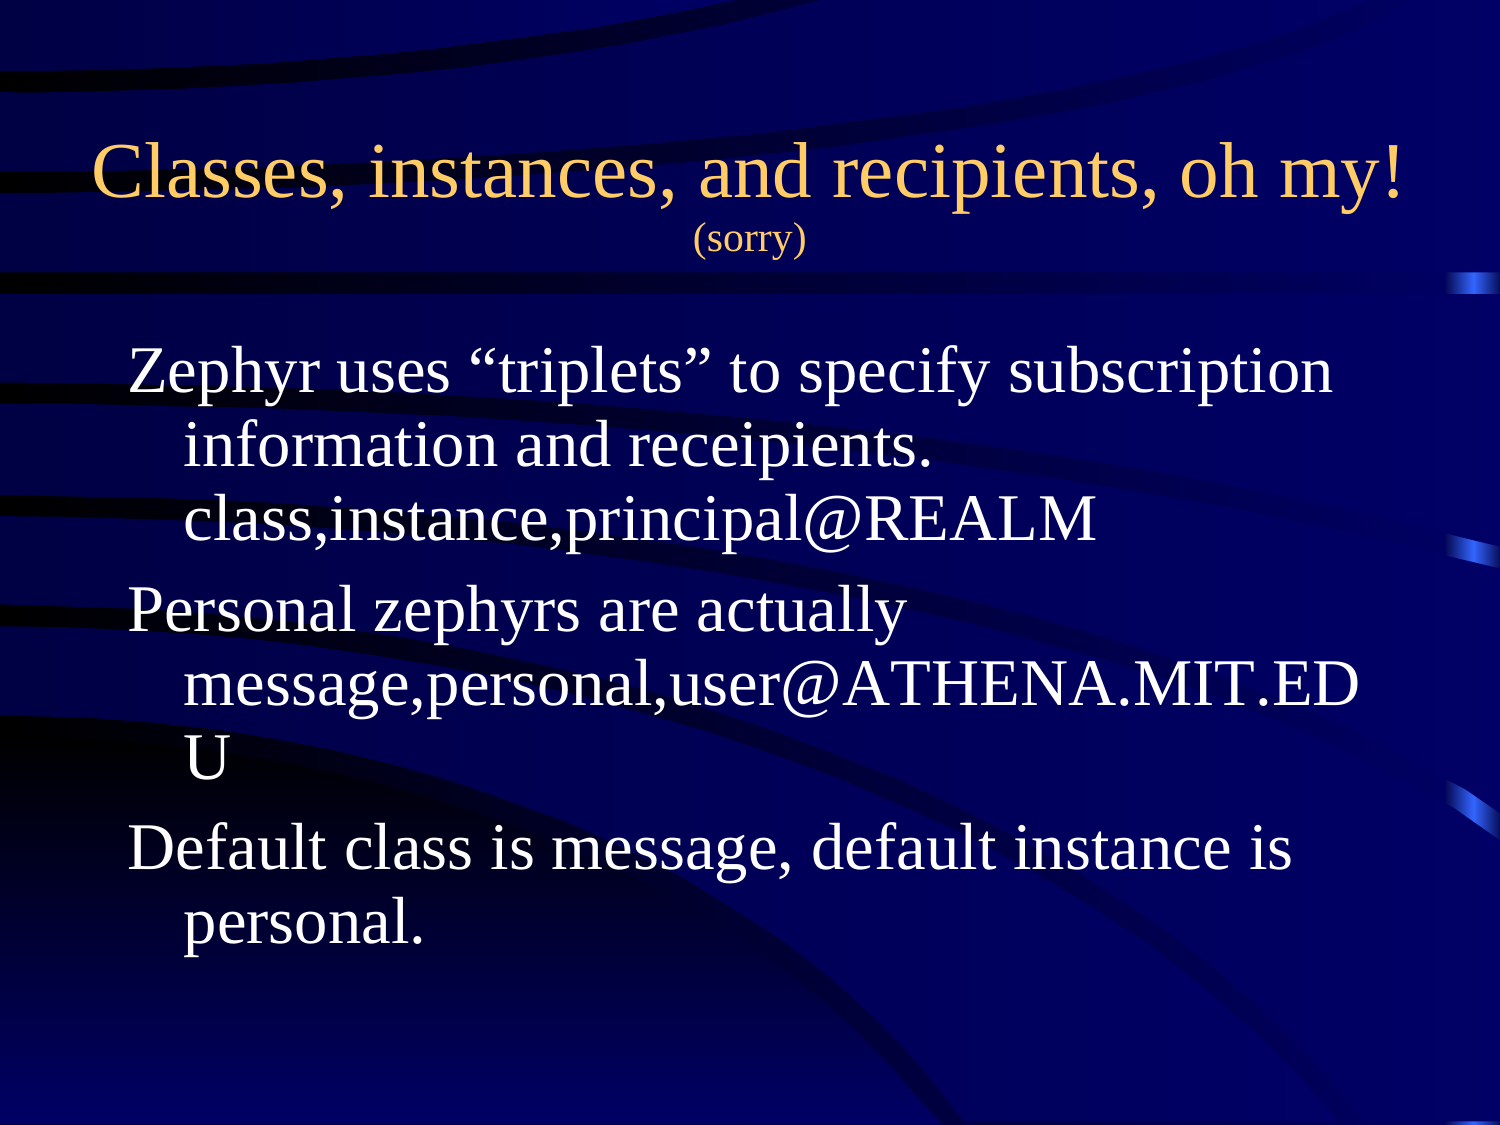

# Classes, instances, and recipients, oh my! (sorry)
Zephyr uses “triplets” to specify subscription information and receipients.
class,instance,principal@REALM
Personal zephyrs are actually message,personal,user@ATHENA.MIT.EDU
Default class is message, default instance is personal.